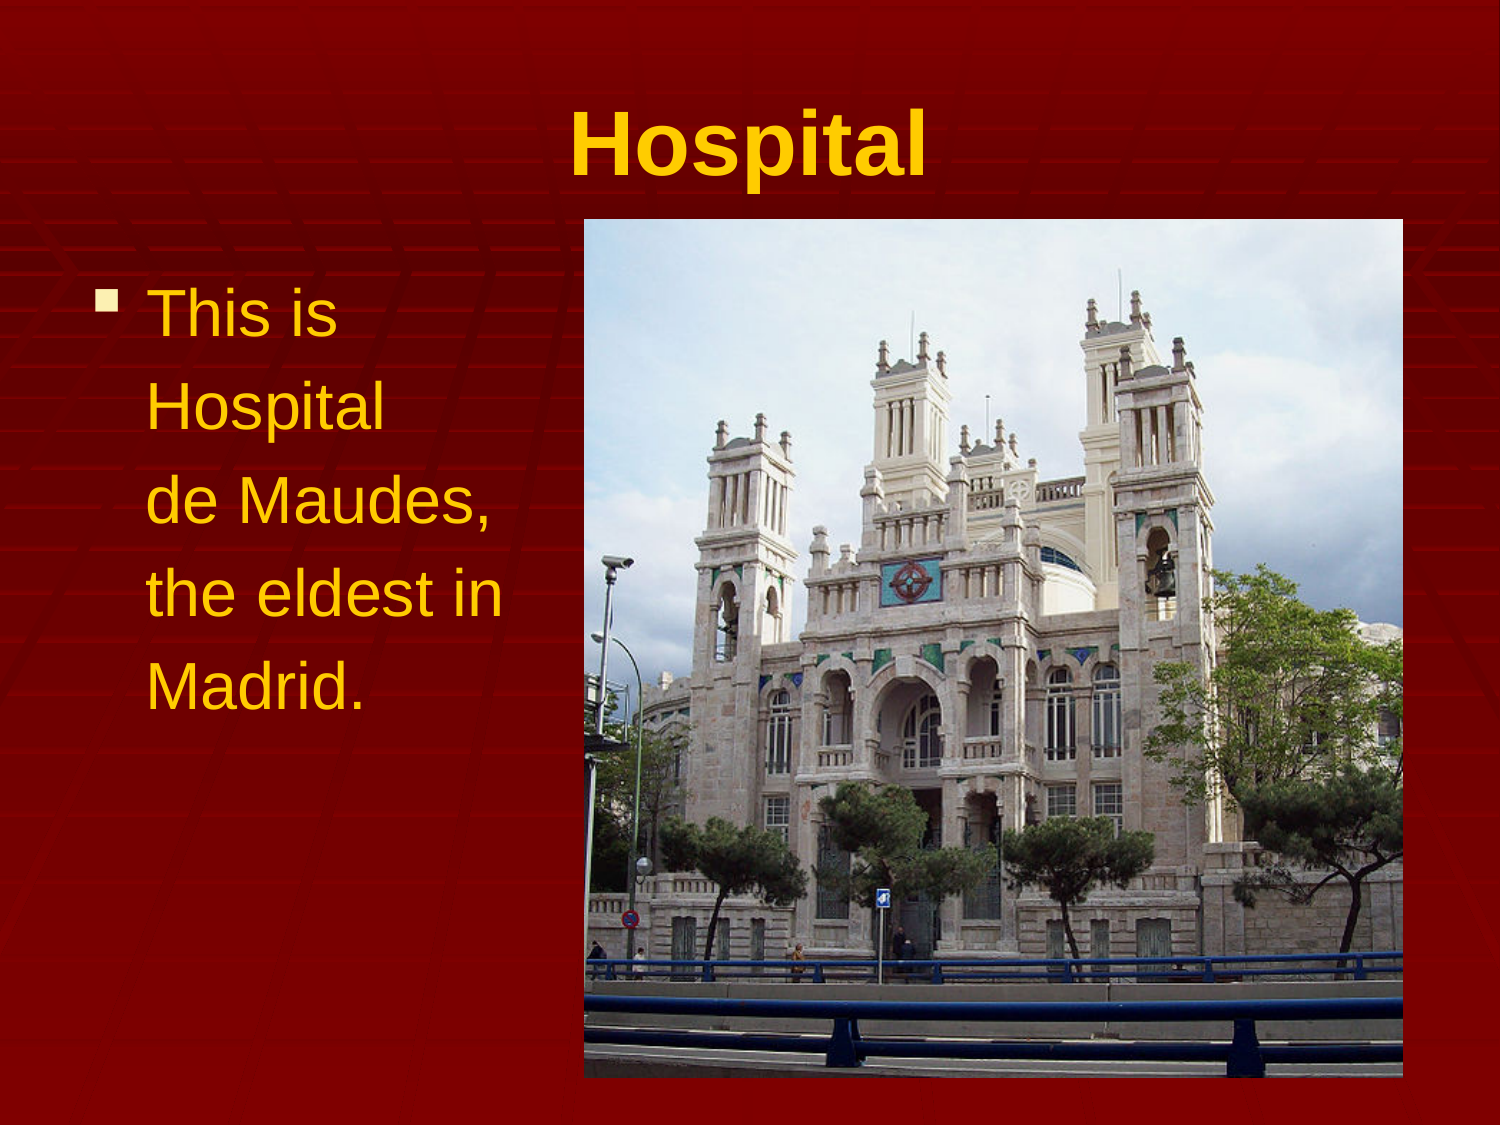

# Hospital
This is
 Hospital
 de Maudes,
 the eldest in
 Madrid.